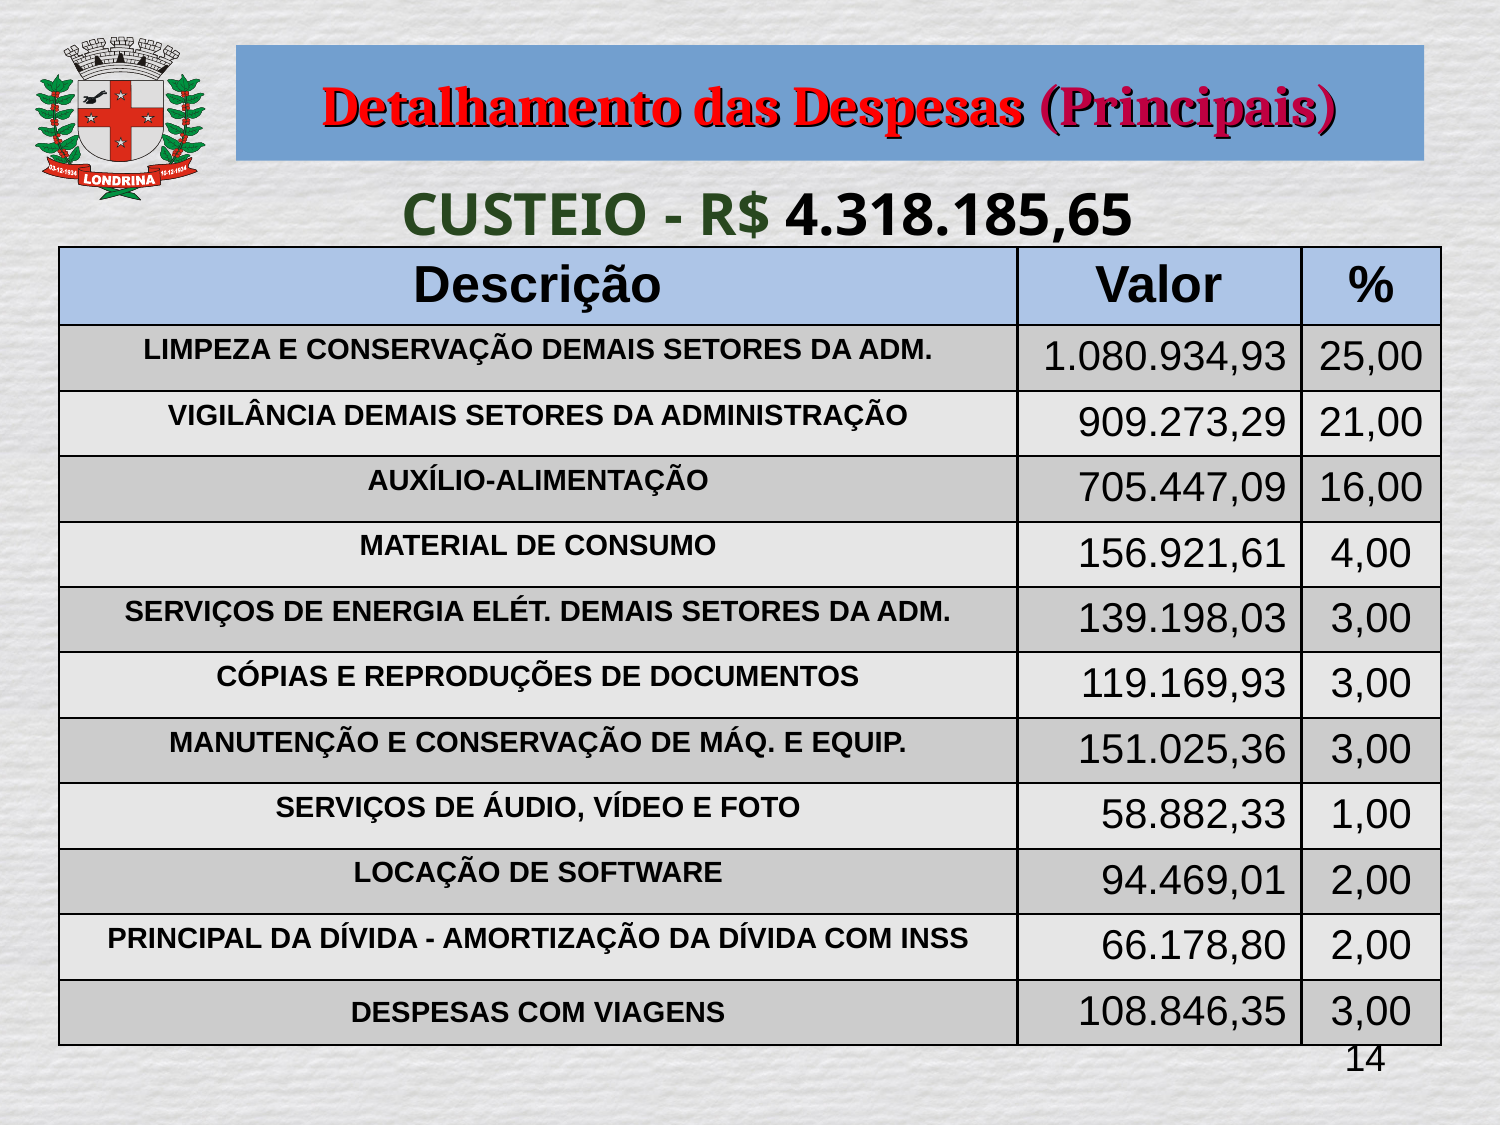

Detalhamento das Despesas (Principais)
CUSTEIO - R$ 4.318.185,65
| Descrição | Valor | % |
| --- | --- | --- |
| LIMPEZA E CONSERVAÇÃO DEMAIS SETORES DA ADM. | 1.080.934,93 | 25,00 |
| VIGILÂNCIA DEMAIS SETORES DA ADMINISTRAÇÃO | 909.273,29 | 21,00 |
| AUXÍLIO-ALIMENTAÇÃO | 705.447,09 | 16,00 |
| MATERIAL DE CONSUMO | 156.921,61 | 4,00 |
| SERVIÇOS DE ENERGIA ELÉT. DEMAIS SETORES DA ADM. | 139.198,03 | 3,00 |
| CÓPIAS E REPRODUÇÕES DE DOCUMENTOS | 119.169,93 | 3,00 |
| MANUTENÇÃO E CONSERVAÇÃO DE MÁQ. E EQUIP. | 151.025,36 | 3,00 |
| SERVIÇOS DE ÁUDIO, VÍDEO E FOTO | 58.882,33 | 1,00 |
| LOCAÇÃO DE SOFTWARE | 94.469,01 | 2,00 |
| PRINCIPAL DA DÍVIDA - AMORTIZAÇÃO DA DÍVIDA COM INSS | 66.178,80 | 2,00 |
| DESPESAS COM VIAGENS | 108.846,35 | 3,00 |